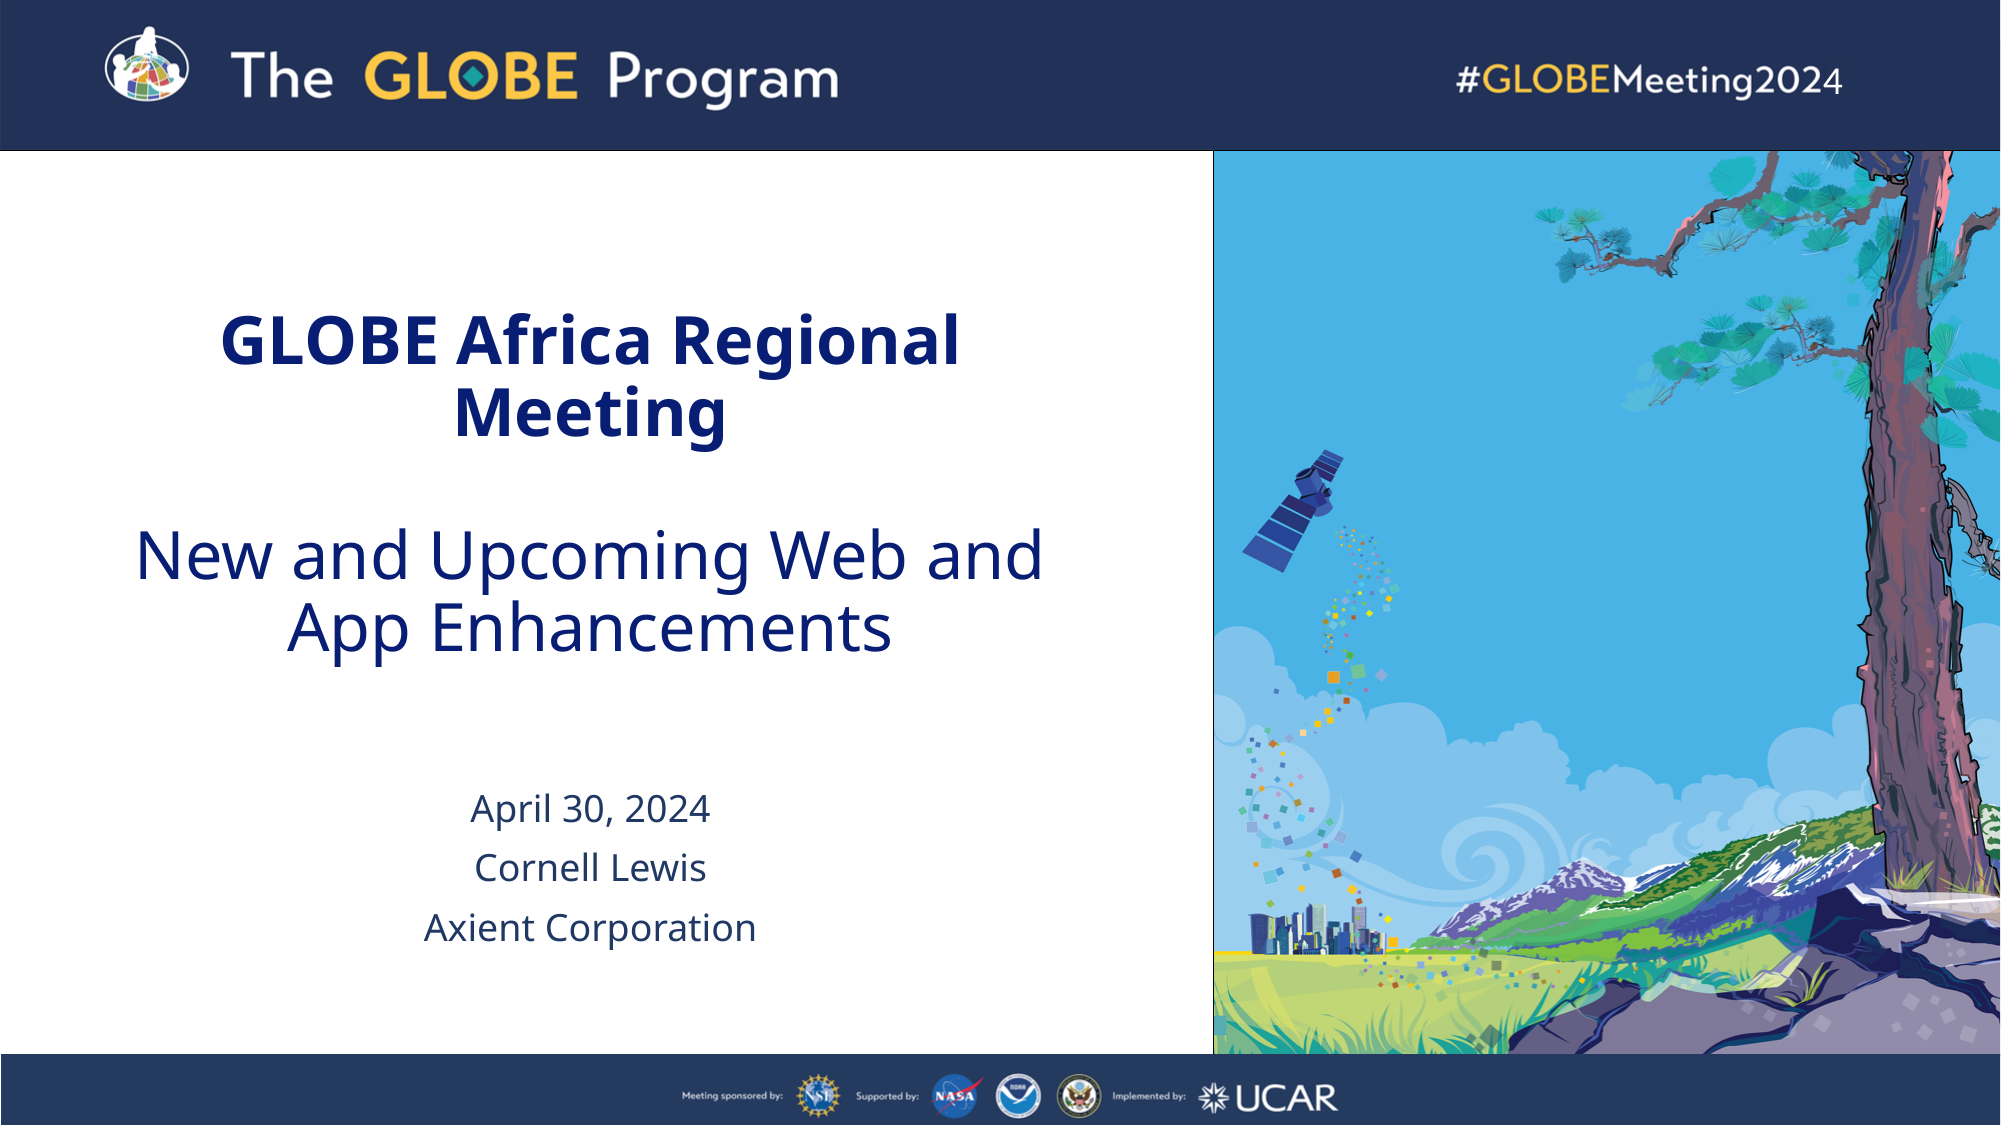

GLOBE Africa Regional Meeting
New and Upcoming Web and App Enhancements
# April 30, 2024
Cornell Lewis
Axient Corporation